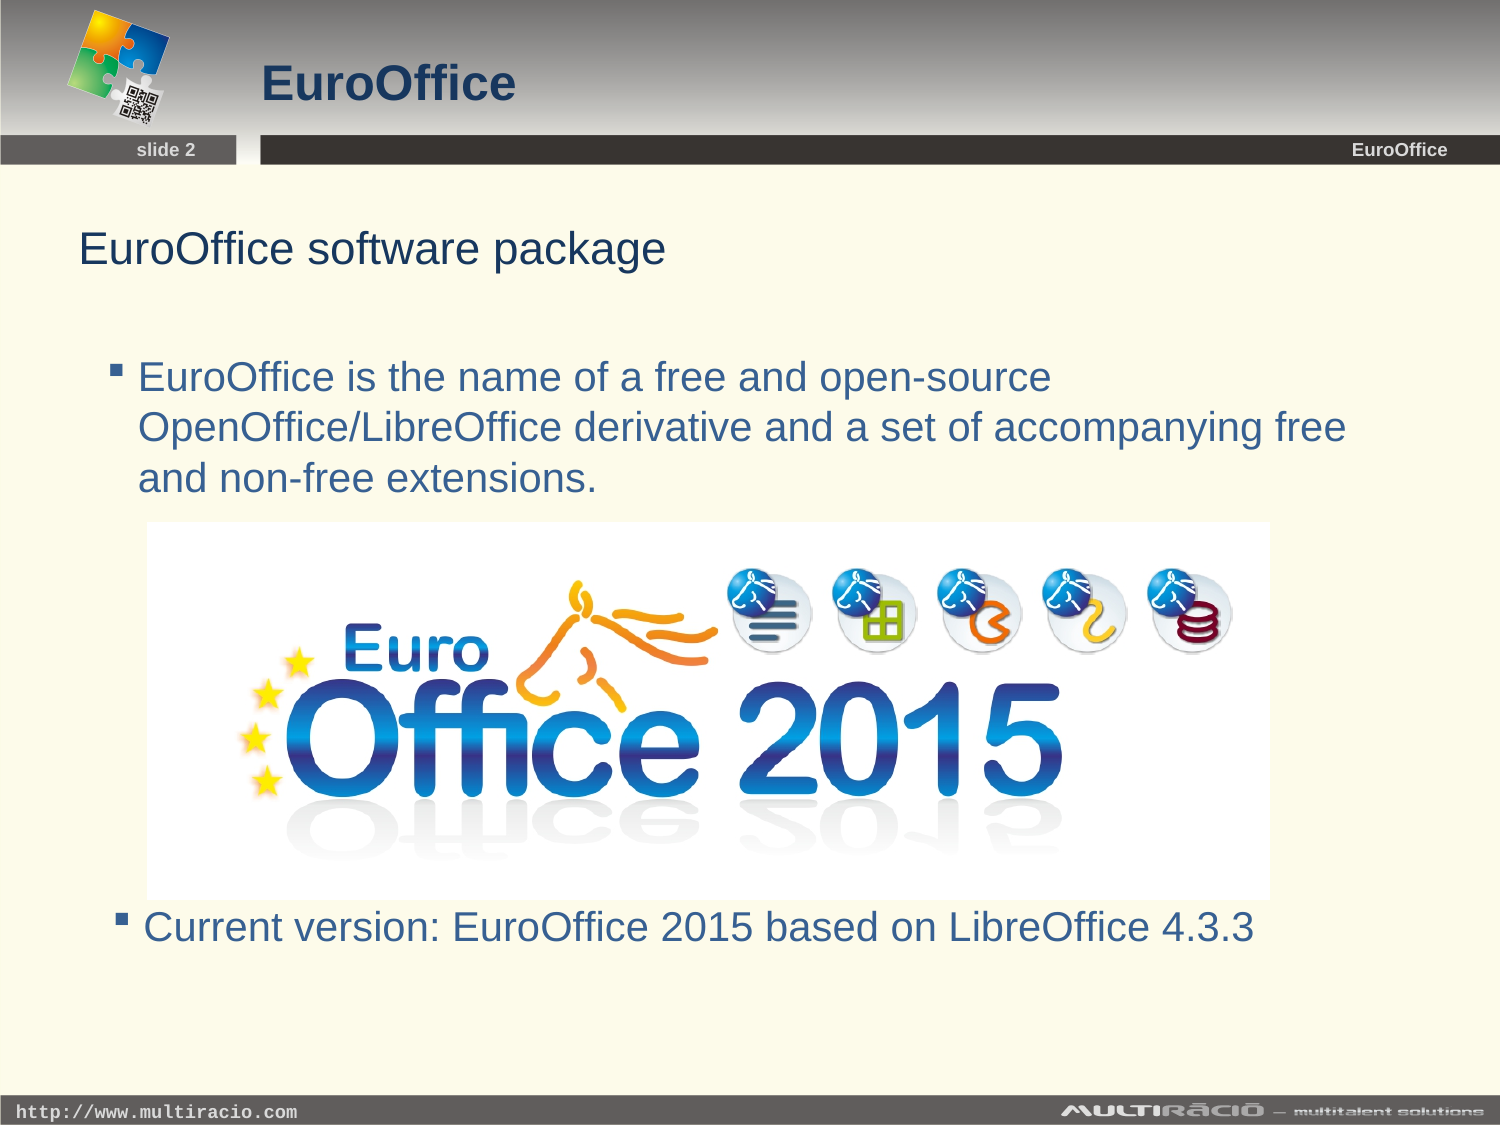

EuroOffice
slide
 EuroOffice
# EuroOffice software package
EuroOffice is the name of a free and open-source OpenOffice/LibreOffice derivative and a set of accompanying free and non-free extensions.
Current version: EuroOffice 2015 based on LibreOffice 4.3.3